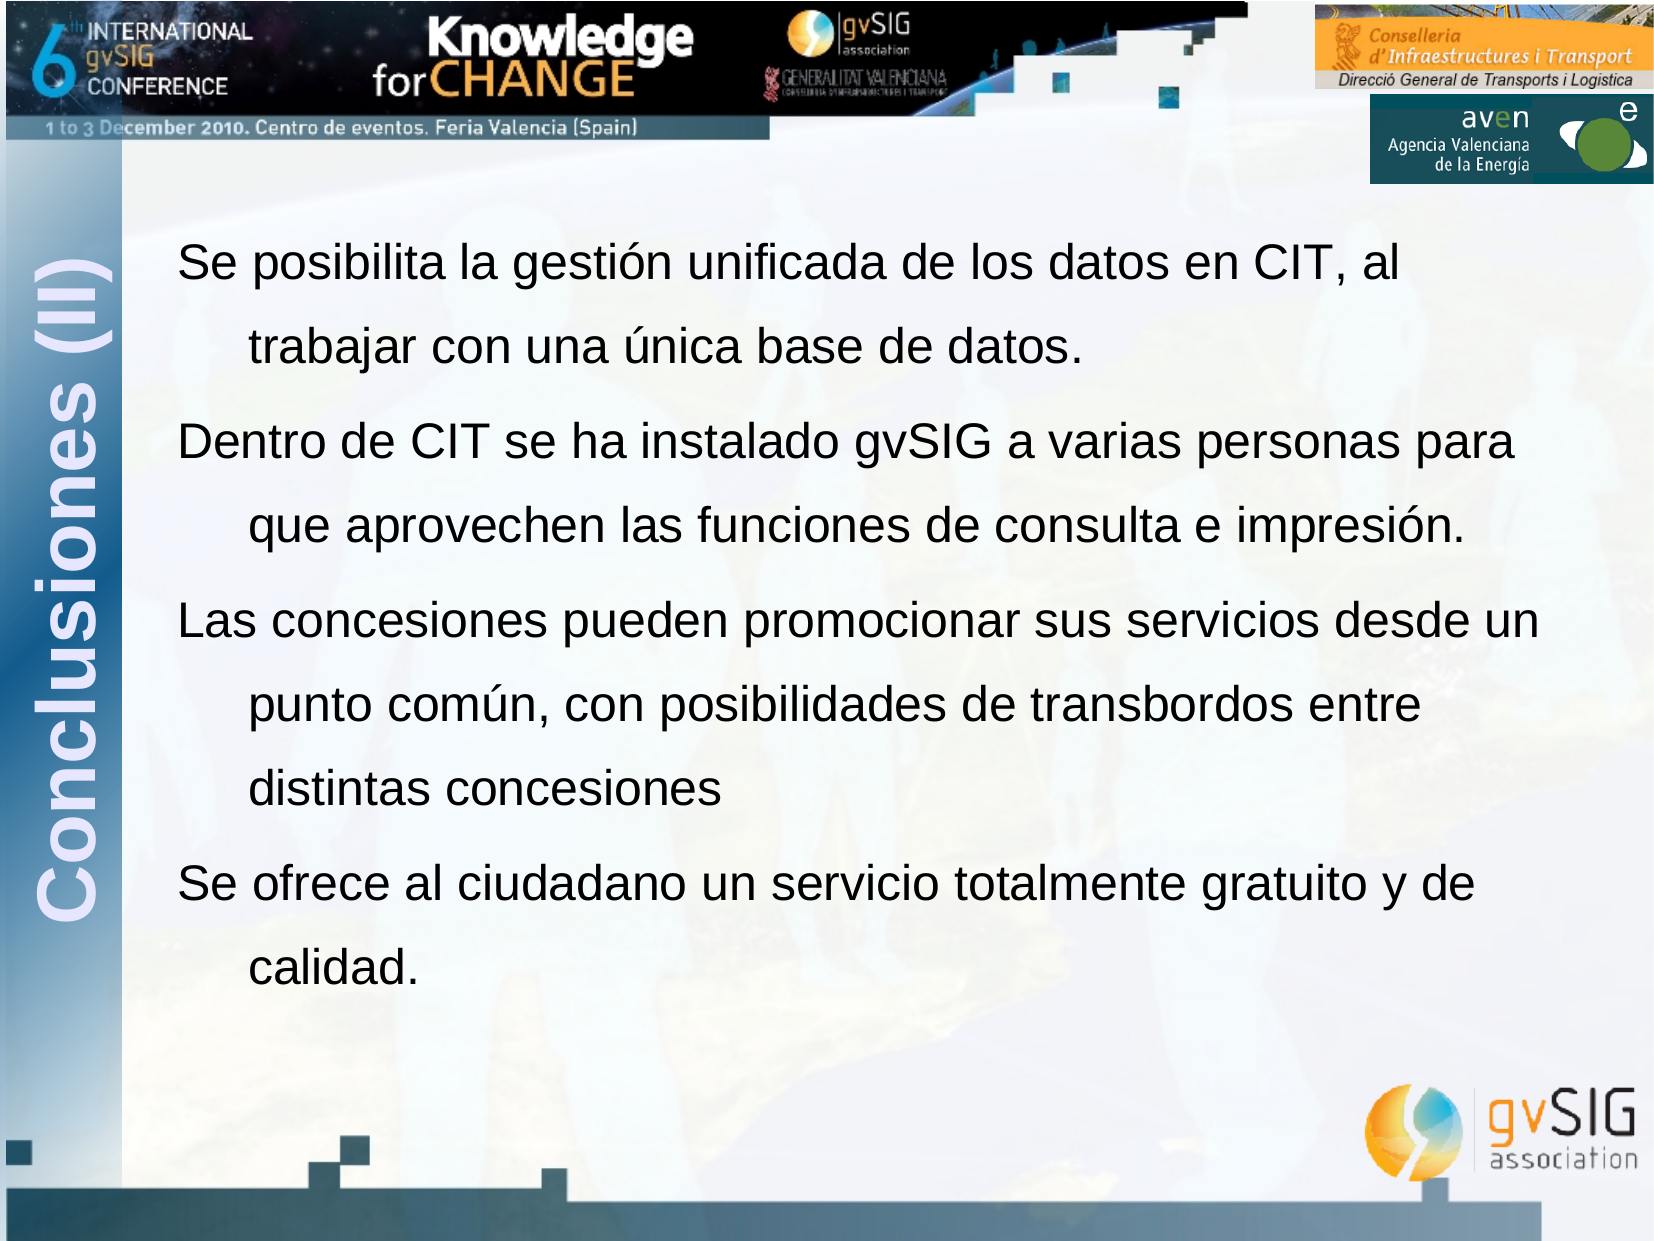

Se posibilita la gestión unificada de los datos en CIT, al trabajar con una única base de datos.
Dentro de CIT se ha instalado gvSIG a varias personas para que aprovechen las funciones de consulta e impresión.
Las concesiones pueden promocionar sus servicios desde un punto común, con posibilidades de transbordos entre distintas concesiones
Se ofrece al ciudadano un servicio totalmente gratuito y de calidad.
# Conclusiones (II)